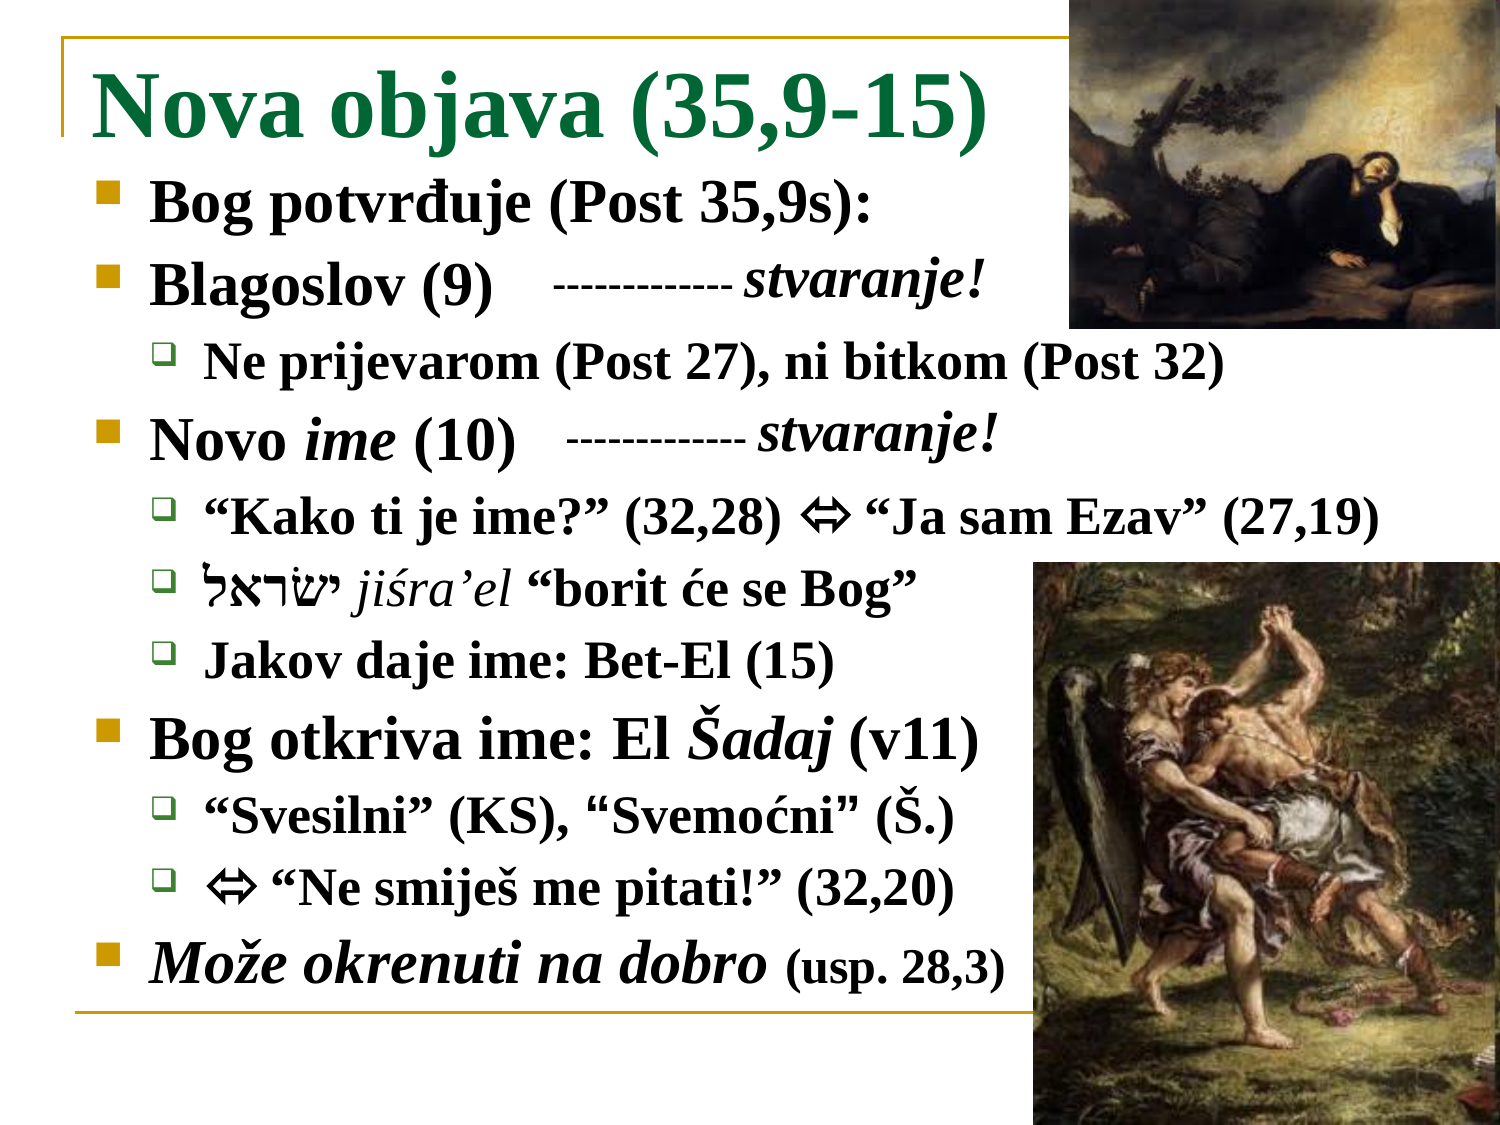

# Nova objava (35,9-15)
Bog potvrđuje (Post 35,9s):
Blagoslov (9)
Ne prijevarom (Post 27), ni bitkom (Post 32)
Novo ime (10)
“Kako ti je ime?” (32,28)  “Ja sam Ezav” (27,19)
ישׂראל jiśra’el “borit će se Bog”
Jakov daje ime: Bet-El (15)
Bog otkriva ime: El Šadaj (v11)
“Svesilni” (KS), “Svemoćni” (Š.)
 “Ne smiješ me pitati!” (32,20)
Može okrenuti na dobro (usp. 28,3)
------------- stvaranje!
------------- stvaranje!